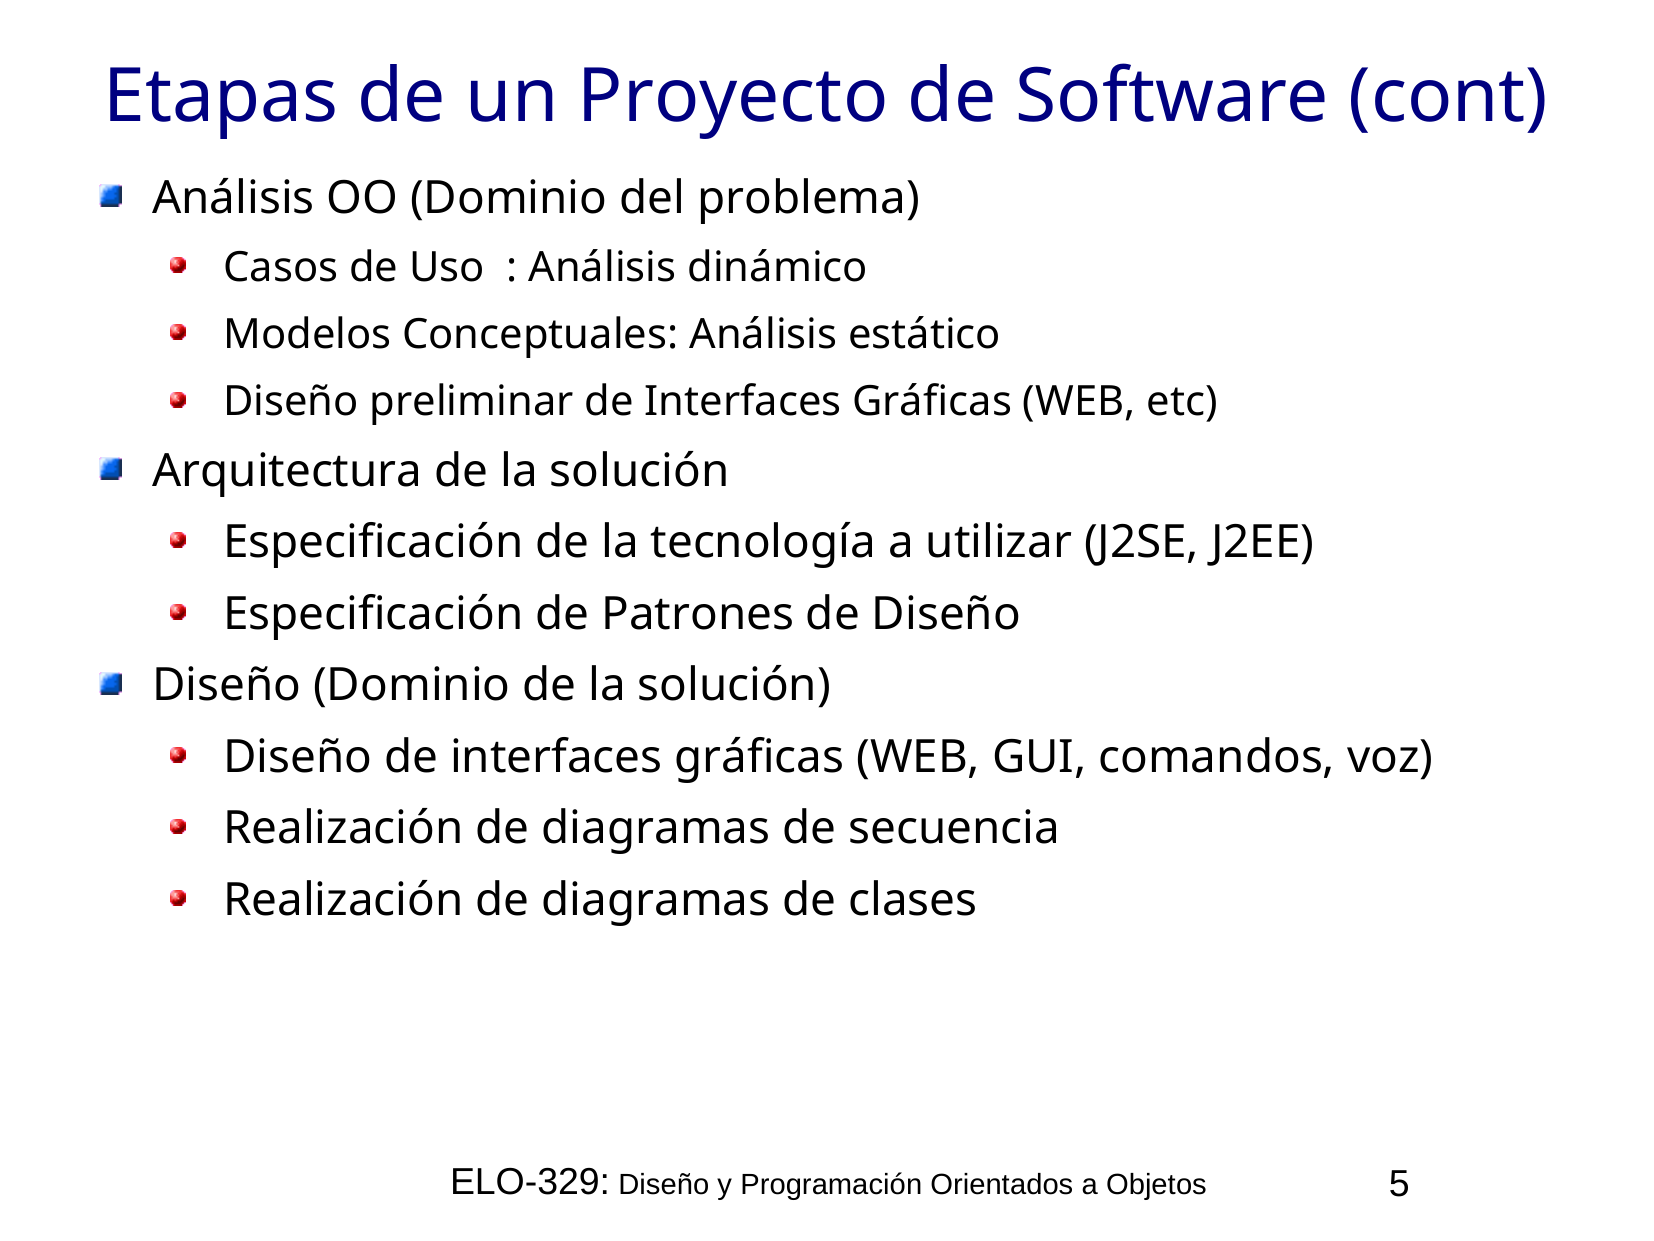

# Etapas de un Proyecto de Software (cont)
Análisis OO (Dominio del problema)
Casos de Uso : Análisis dinámico
Modelos Conceptuales: Análisis estático
Diseño preliminar de Interfaces Gráficas (WEB, etc)‏
Arquitectura de la solución
Especificación de la tecnología a utilizar (J2SE, J2EE)
Especificación de Patrones de Diseño
Diseño (Dominio de la solución)‏
Diseño de interfaces gráficas (WEB, GUI, comandos, voz)‏
Realización de diagramas de secuencia
Realización de diagramas de clases
5